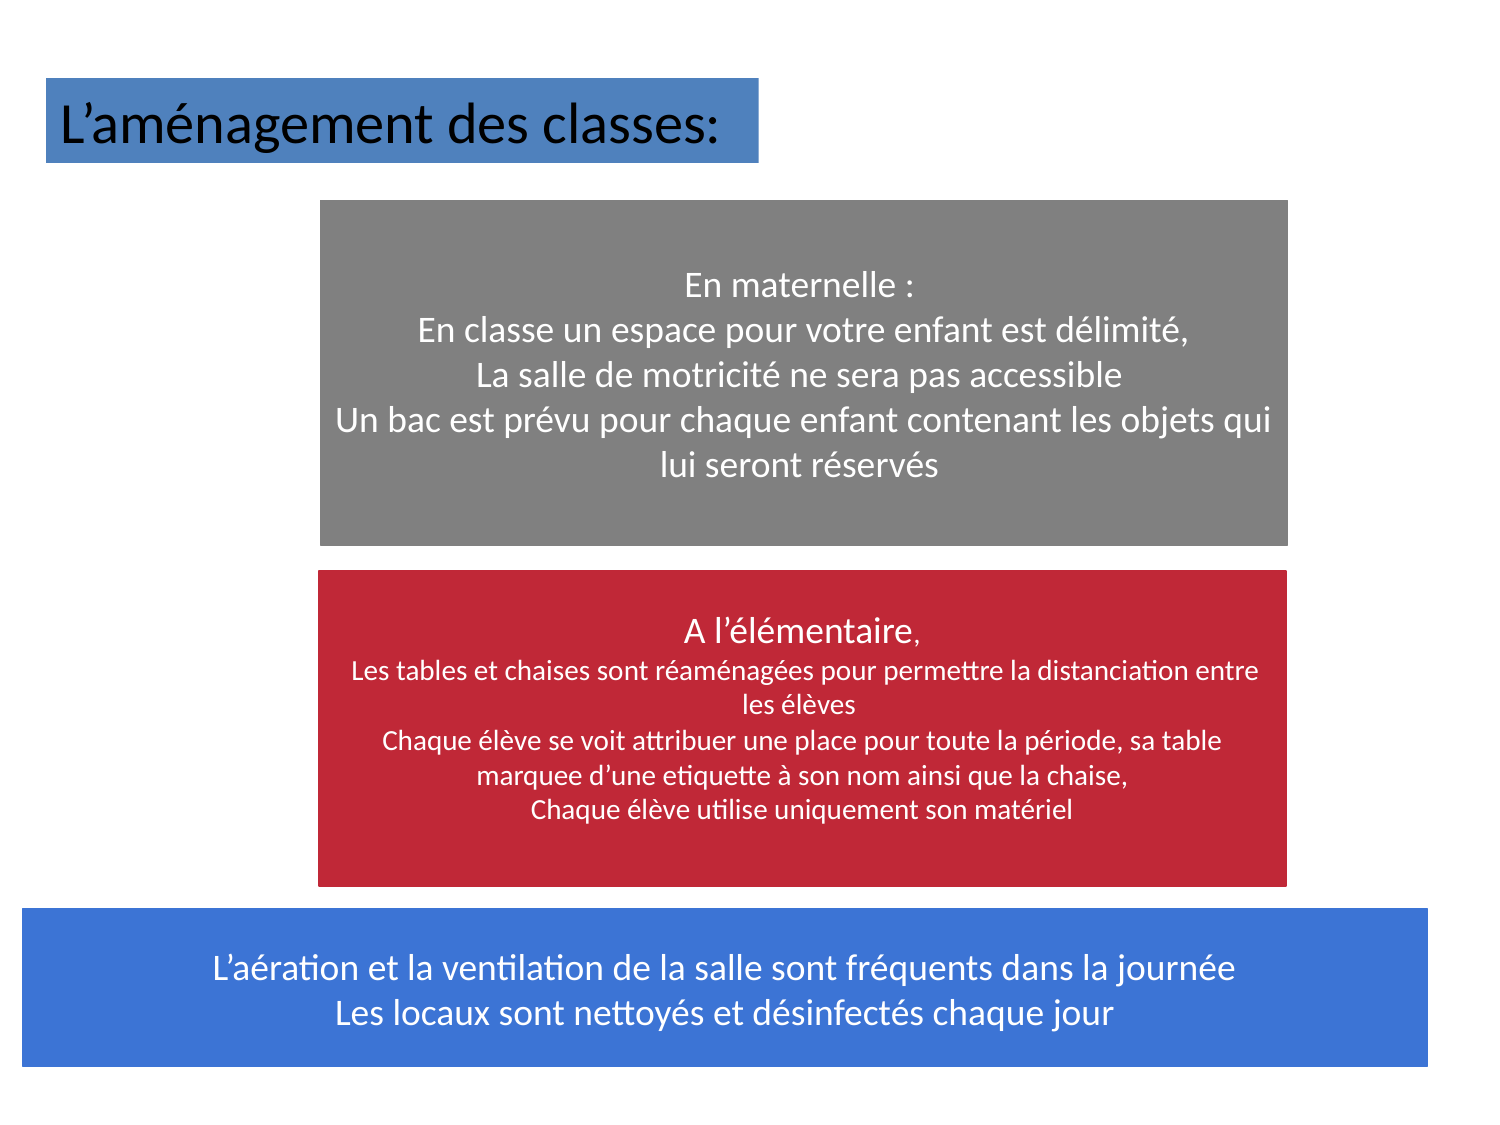

L’aménagement des classes:
En maternelle :
En classe un espace pour votre enfant est délimité,
La salle de motricité ne sera pas accessible
Un bac est prévu pour chaque enfant contenant les objets qui lui seront réservés
A l’élémentaire,
 Les tables et chaises sont réaménagées pour permettre la distanciation entre les élèves
Chaque élève se voit attribuer une place pour toute la période, sa table marquee d’une etiquette à son nom ainsi que la chaise,
Chaque élève utilise uniquement son matériel
L’aération et la ventilation de la salle sont fréquents dans la journée
Les locaux sont nettoyés et désinfectés chaque jour